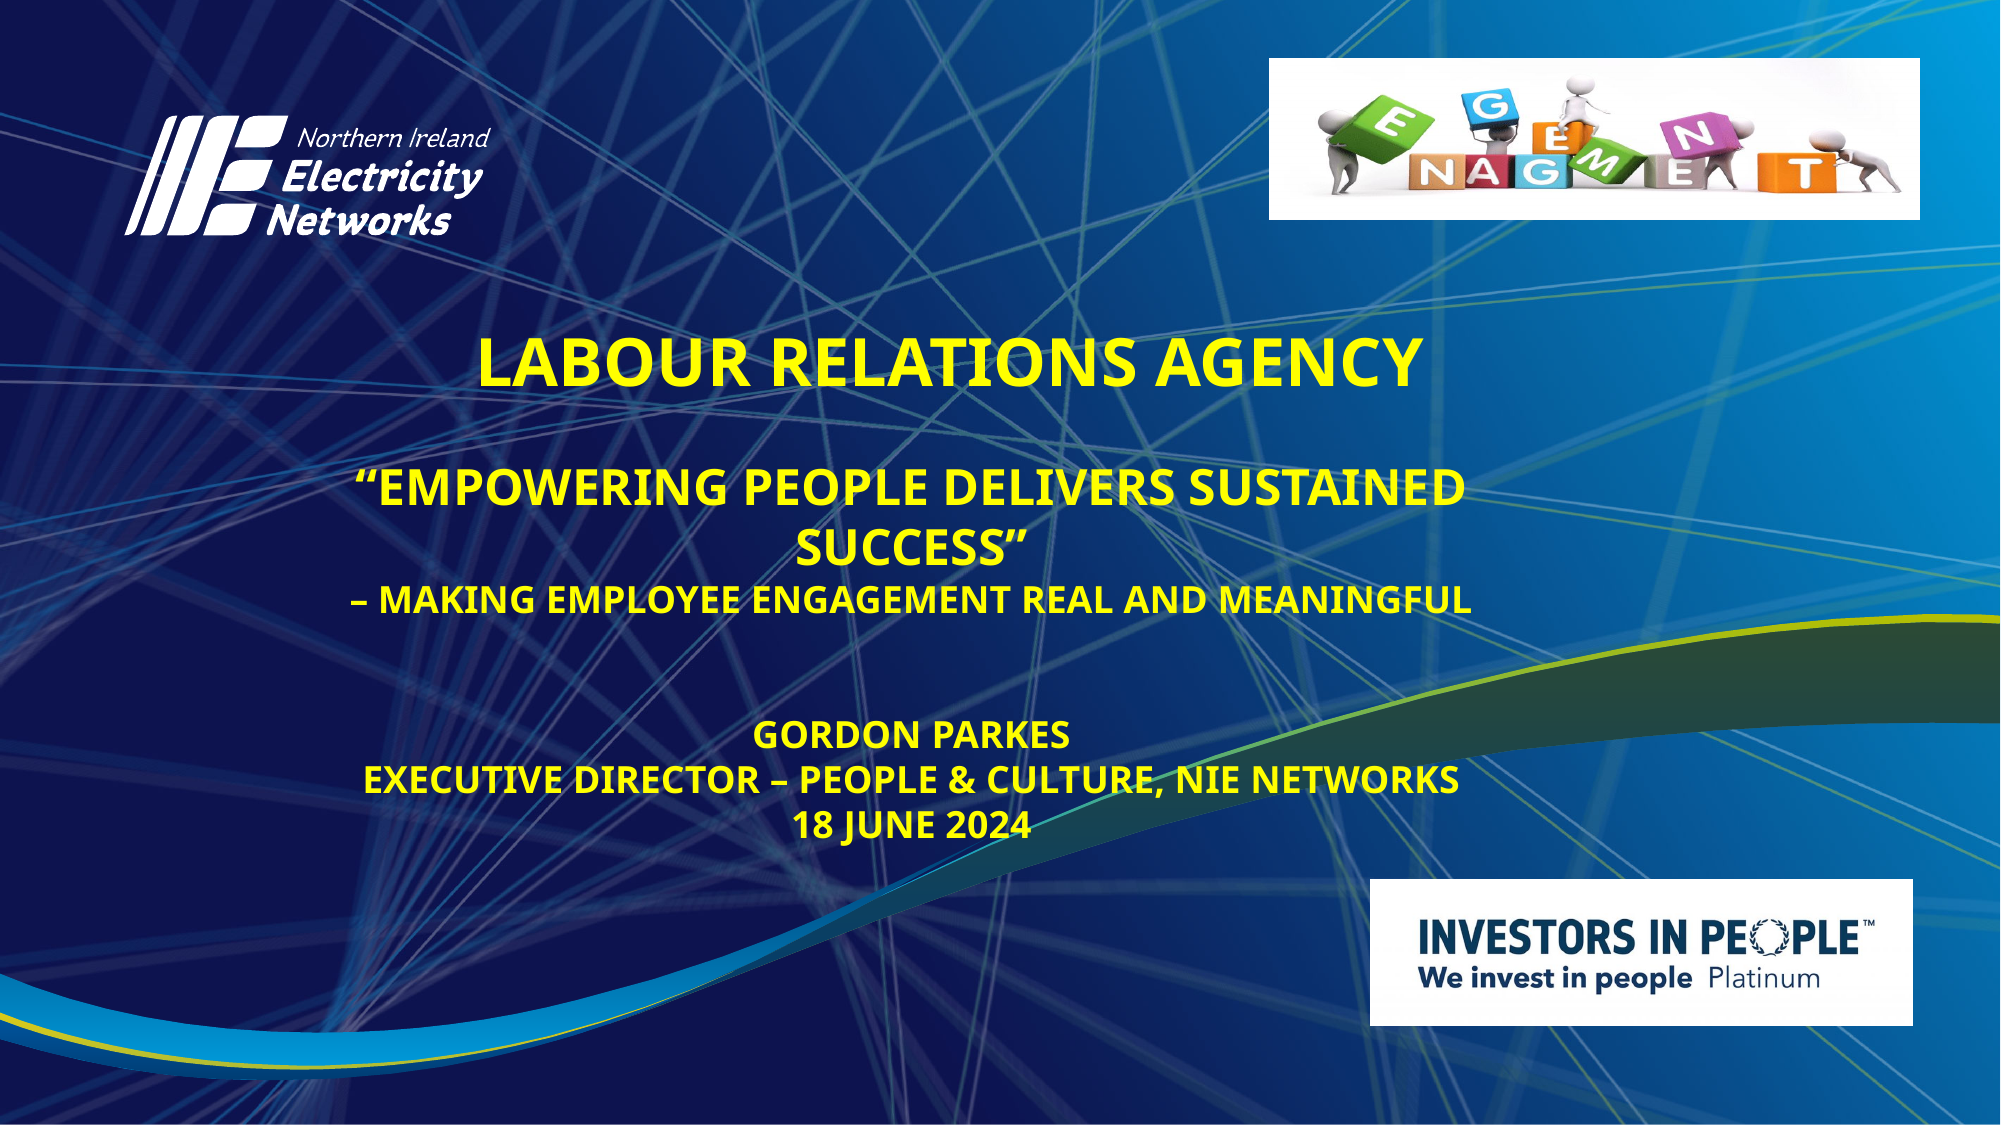

LABOUR RELATIONS AGENCY
“EMPOWERING PEOPLE DELIVERS SUSTAINED SUCCESS”
– MAKING EMPLOYEE ENGAGEMENT REAL AND MEANINGFUL
GORDON PARKES
EXECUTIVE DIRECTOR – PEOPLE & CULTURE, NIE NETWORKS
18 JUNE 2024